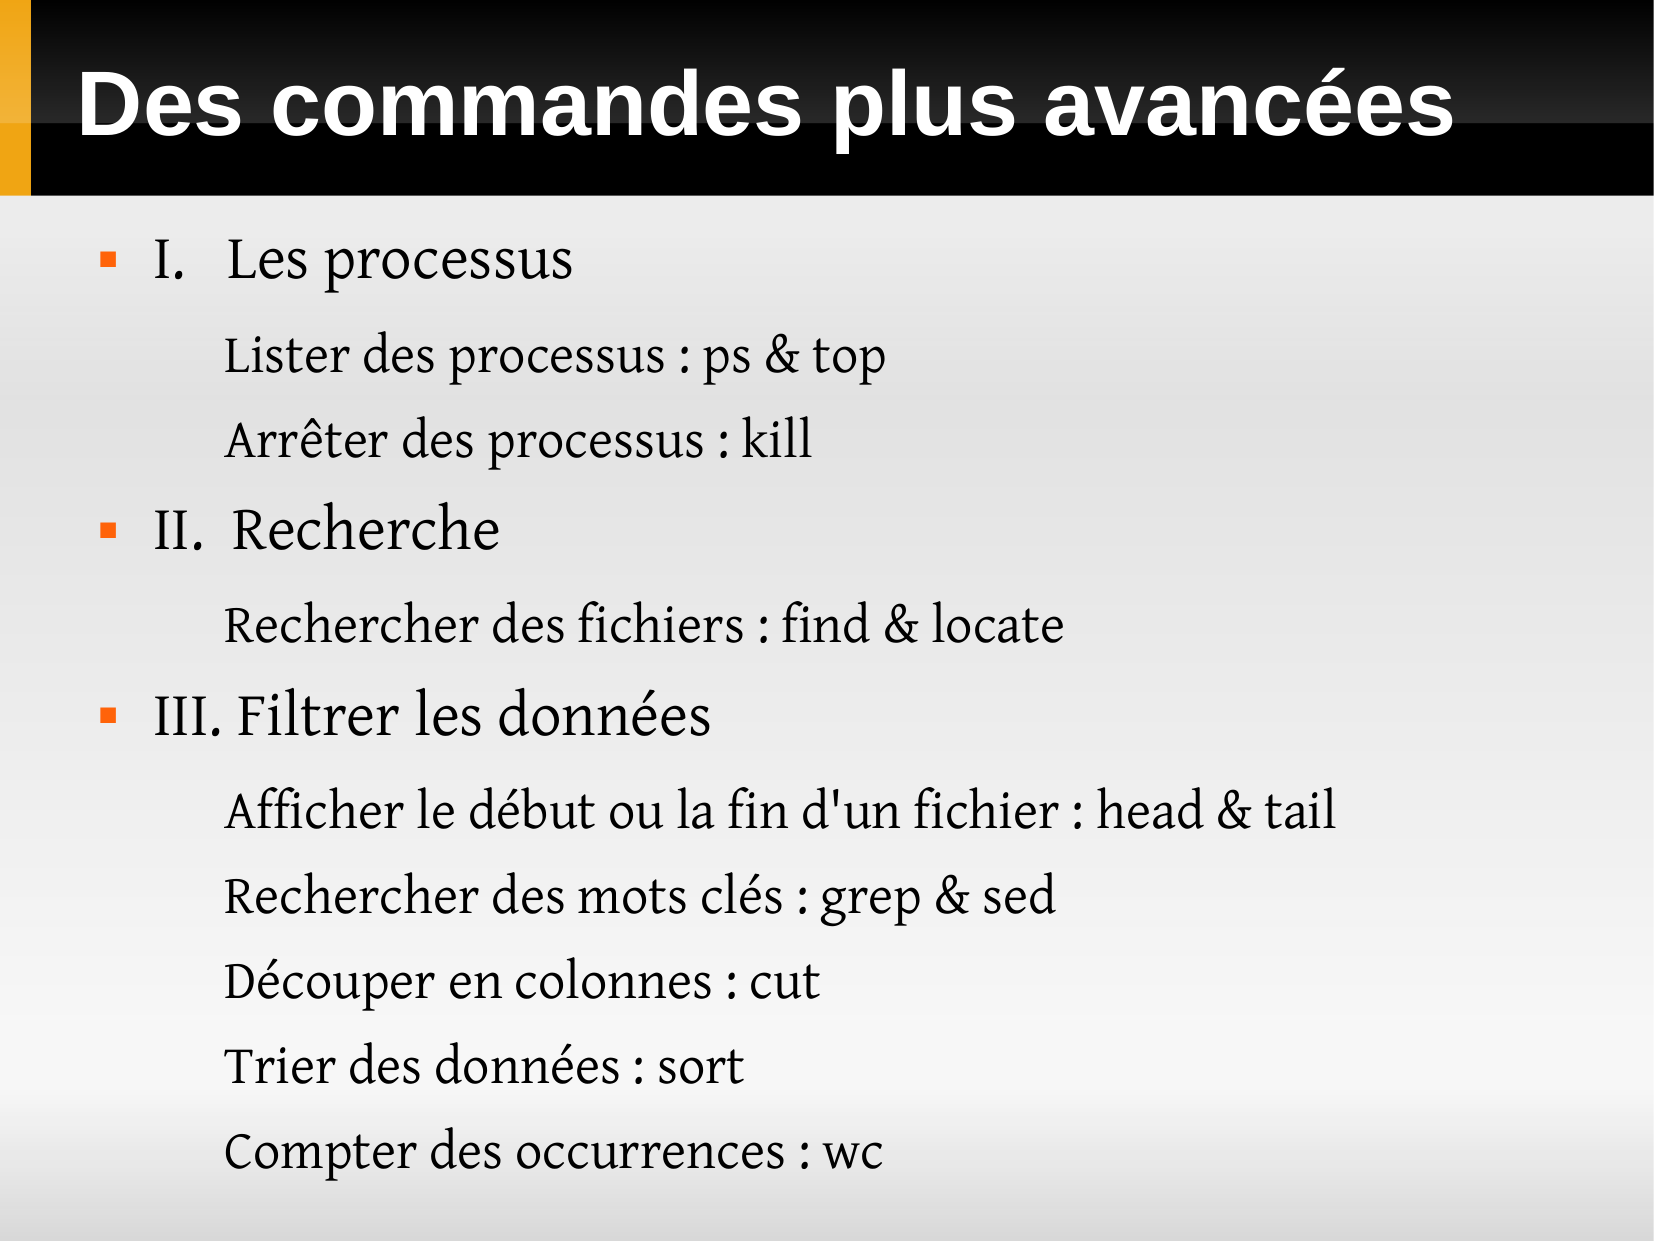

# Des commandes plus avancées
I. Les processus
Lister des processus : ps & top
Arrêter des processus : kill
II. Recherche
Rechercher des fichiers : find & locate
III. Filtrer les données
Afficher le début ou la fin d'un fichier : head & tail
Rechercher des mots clés : grep & sed
Découper en colonnes : cut
Trier des données : sort
Compter des occurrences : wc